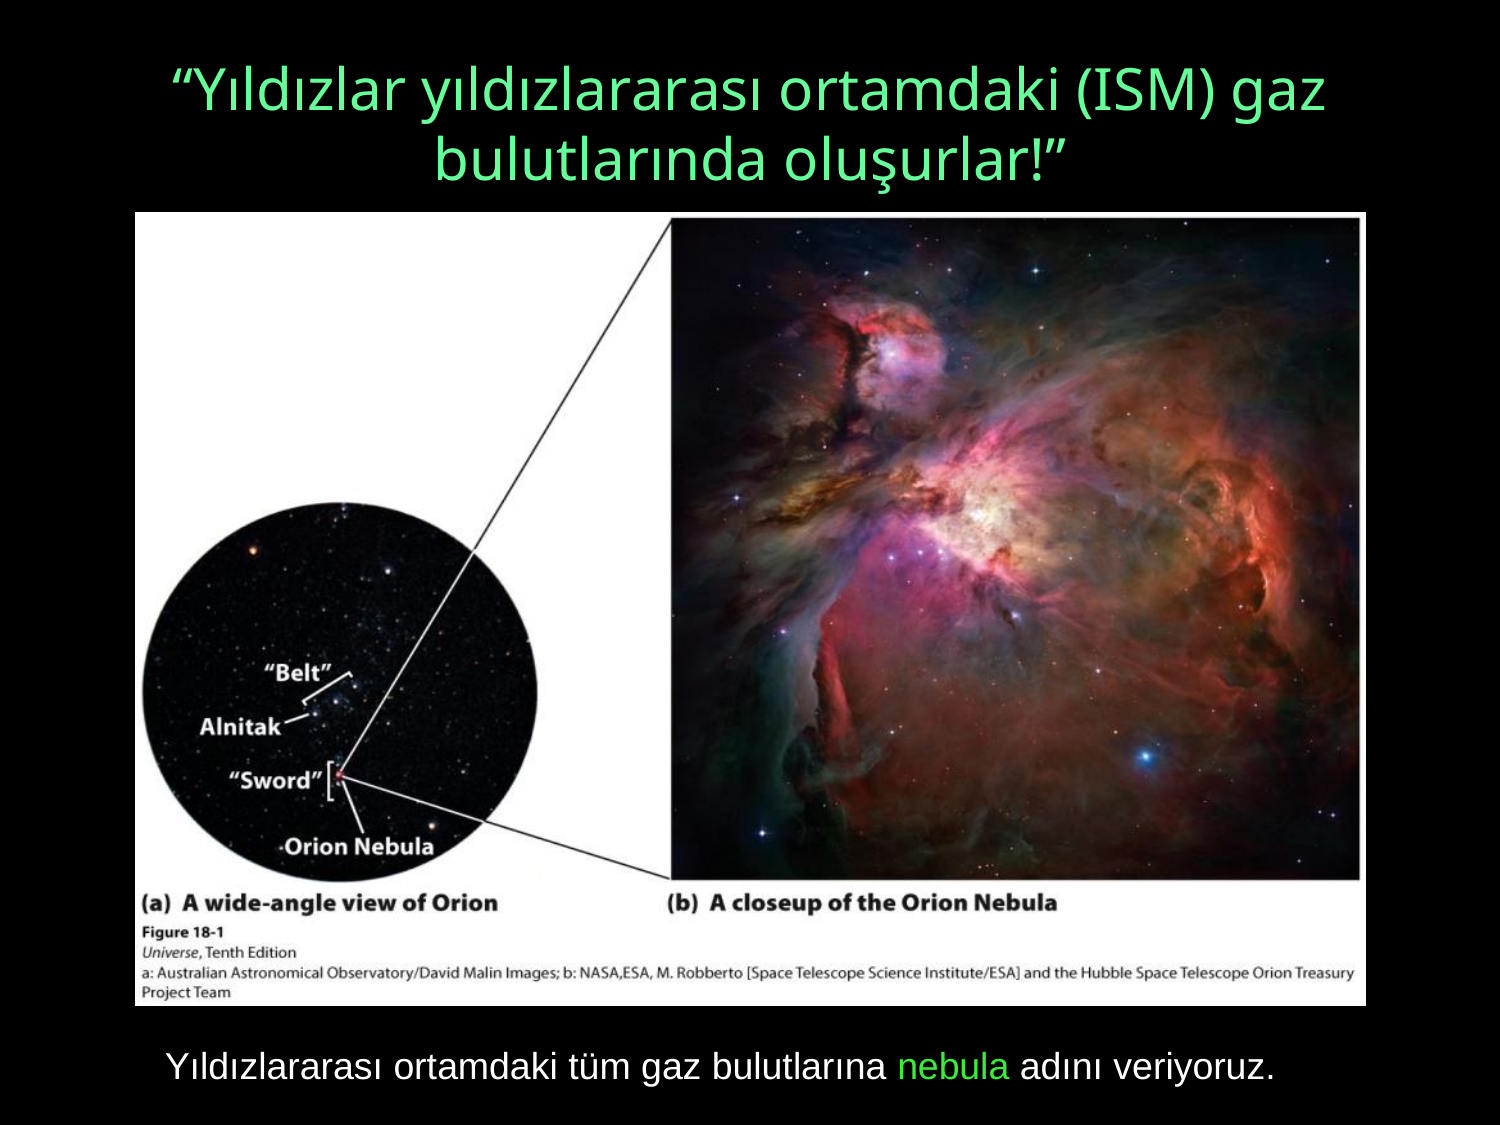

# “Yıldızlar yıldızlararası ortamdaki (ISM) gaz bulutlarında oluşurlar!”
Yıldızlararası ortamdaki tüm gaz bulutlarına nebula adını veriyoruz.